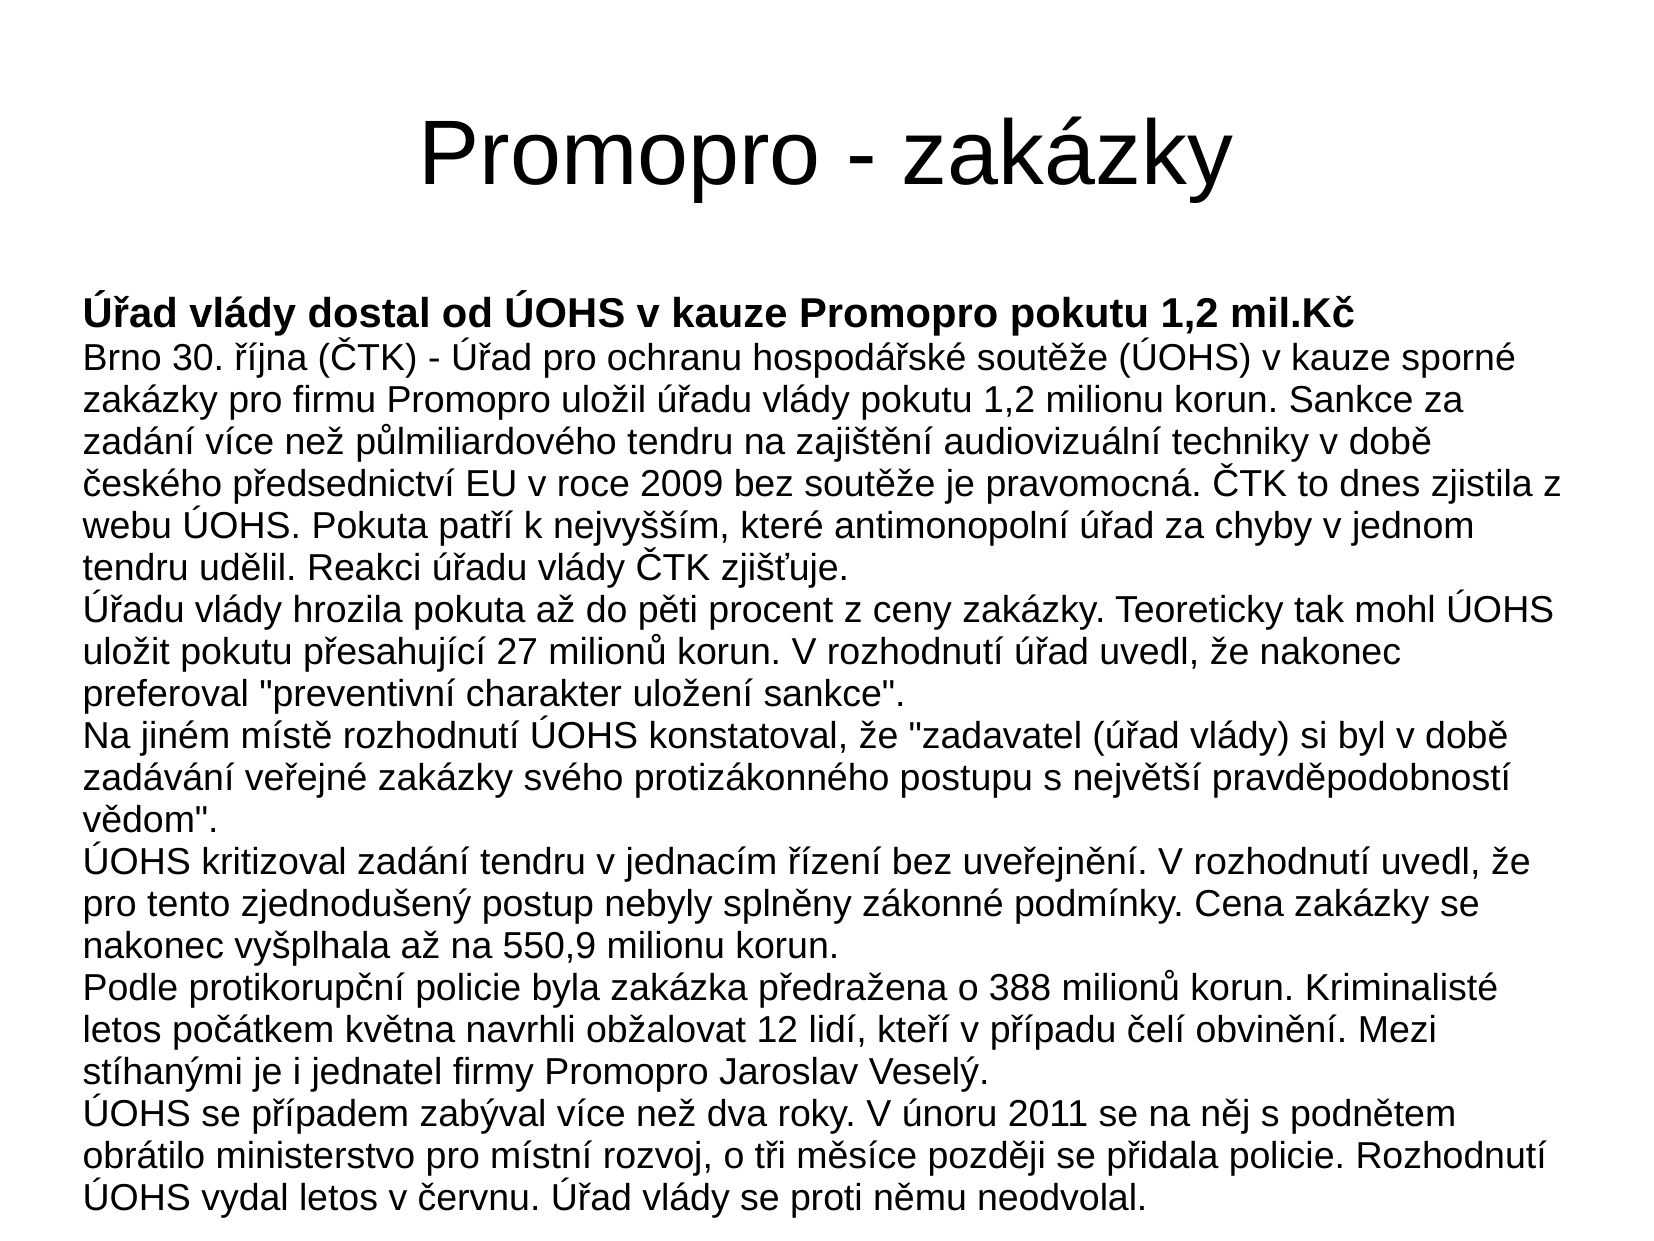

# Promopro - zakázky
Úřad vlády dostal od ÚOHS v kauze Promopro pokutu 1,2 mil.Kč
Brno 30. října (ČTK) - Úřad pro ochranu hospodářské soutěže (ÚOHS) v kauze sporné zakázky pro firmu Promopro uložil úřadu vlády pokutu 1,2 milionu korun. Sankce za zadání více než půlmiliardového tendru na zajištění audiovizuální techniky v době českého předsednictví EU v roce 2009 bez soutěže je pravomocná. ČTK to dnes zjistila z webu ÚOHS. Pokuta patří k nejvyšším, které antimonopolní úřad za chyby v jednom tendru udělil. Reakci úřadu vlády ČTK zjišťuje.
Úřadu vlády hrozila pokuta až do pěti procent z ceny zakázky. Teoreticky tak mohl ÚOHS uložit pokutu přesahující 27 milionů korun. V rozhodnutí úřad uvedl, že nakonec preferoval "preventivní charakter uložení sankce".
Na jiném místě rozhodnutí ÚOHS konstatoval, že "zadavatel (úřad vlády) si byl v době zadávání veřejné zakázky svého protizákonného postupu s největší pravděpodobností vědom".
ÚOHS kritizoval zadání tendru v jednacím řízení bez uveřejnění. V rozhodnutí uvedl, že pro tento zjednodušený postup nebyly splněny zákonné podmínky. Cena zakázky se nakonec vyšplhala až na 550,9 milionu korun.
Podle protikorupční policie byla zakázka předražena o 388 milionů korun. Kriminalisté letos počátkem května navrhli obžalovat 12 lidí, kteří v případu čelí obvinění. Mezi stíhanými je i jednatel firmy Promopro Jaroslav Veselý.
ÚOHS se případem zabýval více než dva roky. V únoru 2011 se na něj s podnětem obrátilo ministerstvo pro místní rozvoj, o tři měsíce později se přidala policie. Rozhodnutí ÚOHS vydal letos v červnu. Úřad vlády se proti němu neodvolal.